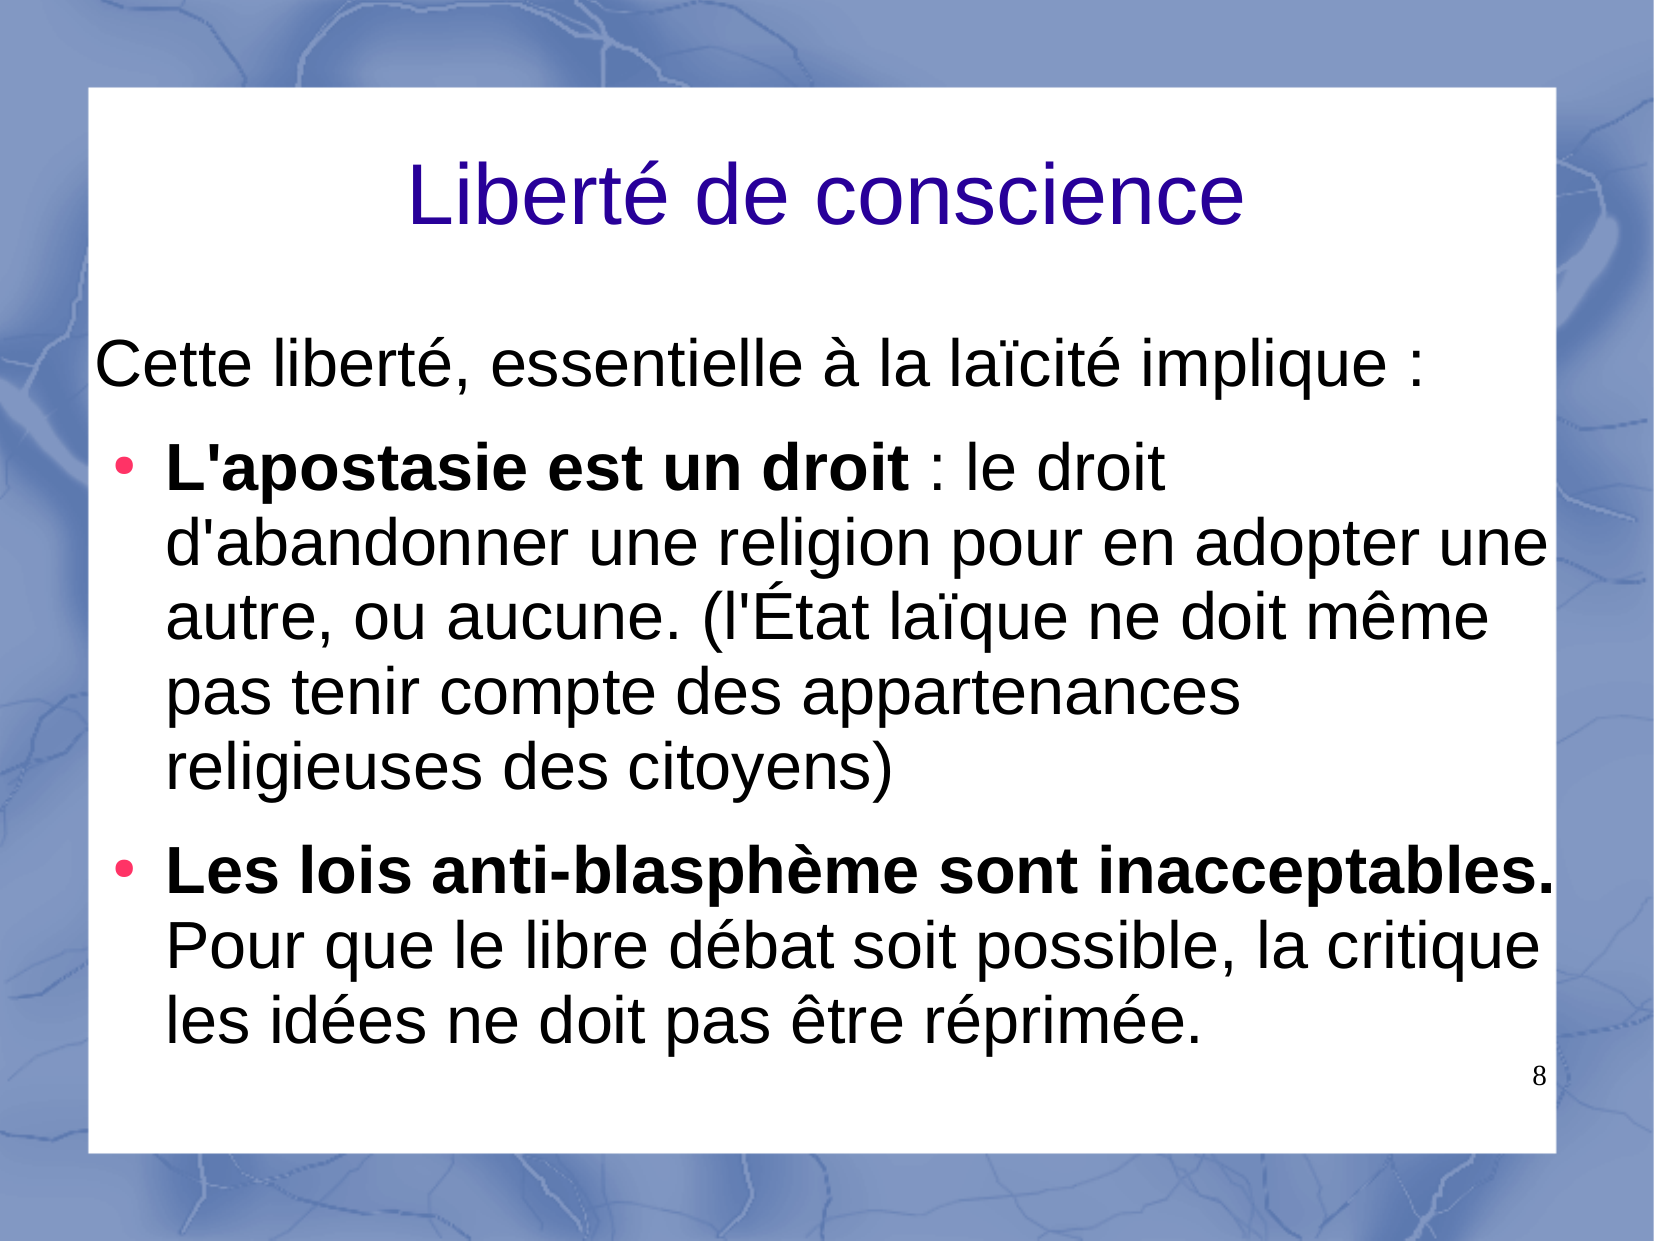

# Liberté de conscience
Cette liberté, essentielle à la laïcité implique :
L'apostasie est un droit : le droit d'abandonner une religion pour en adopter une autre, ou aucune. (l'État laïque ne doit même pas tenir compte des appartenances religieuses des citoyens)
Les lois anti-blasphème sont inacceptables. Pour que le libre débat soit possible, la critique les idées ne doit pas être réprimée.
8